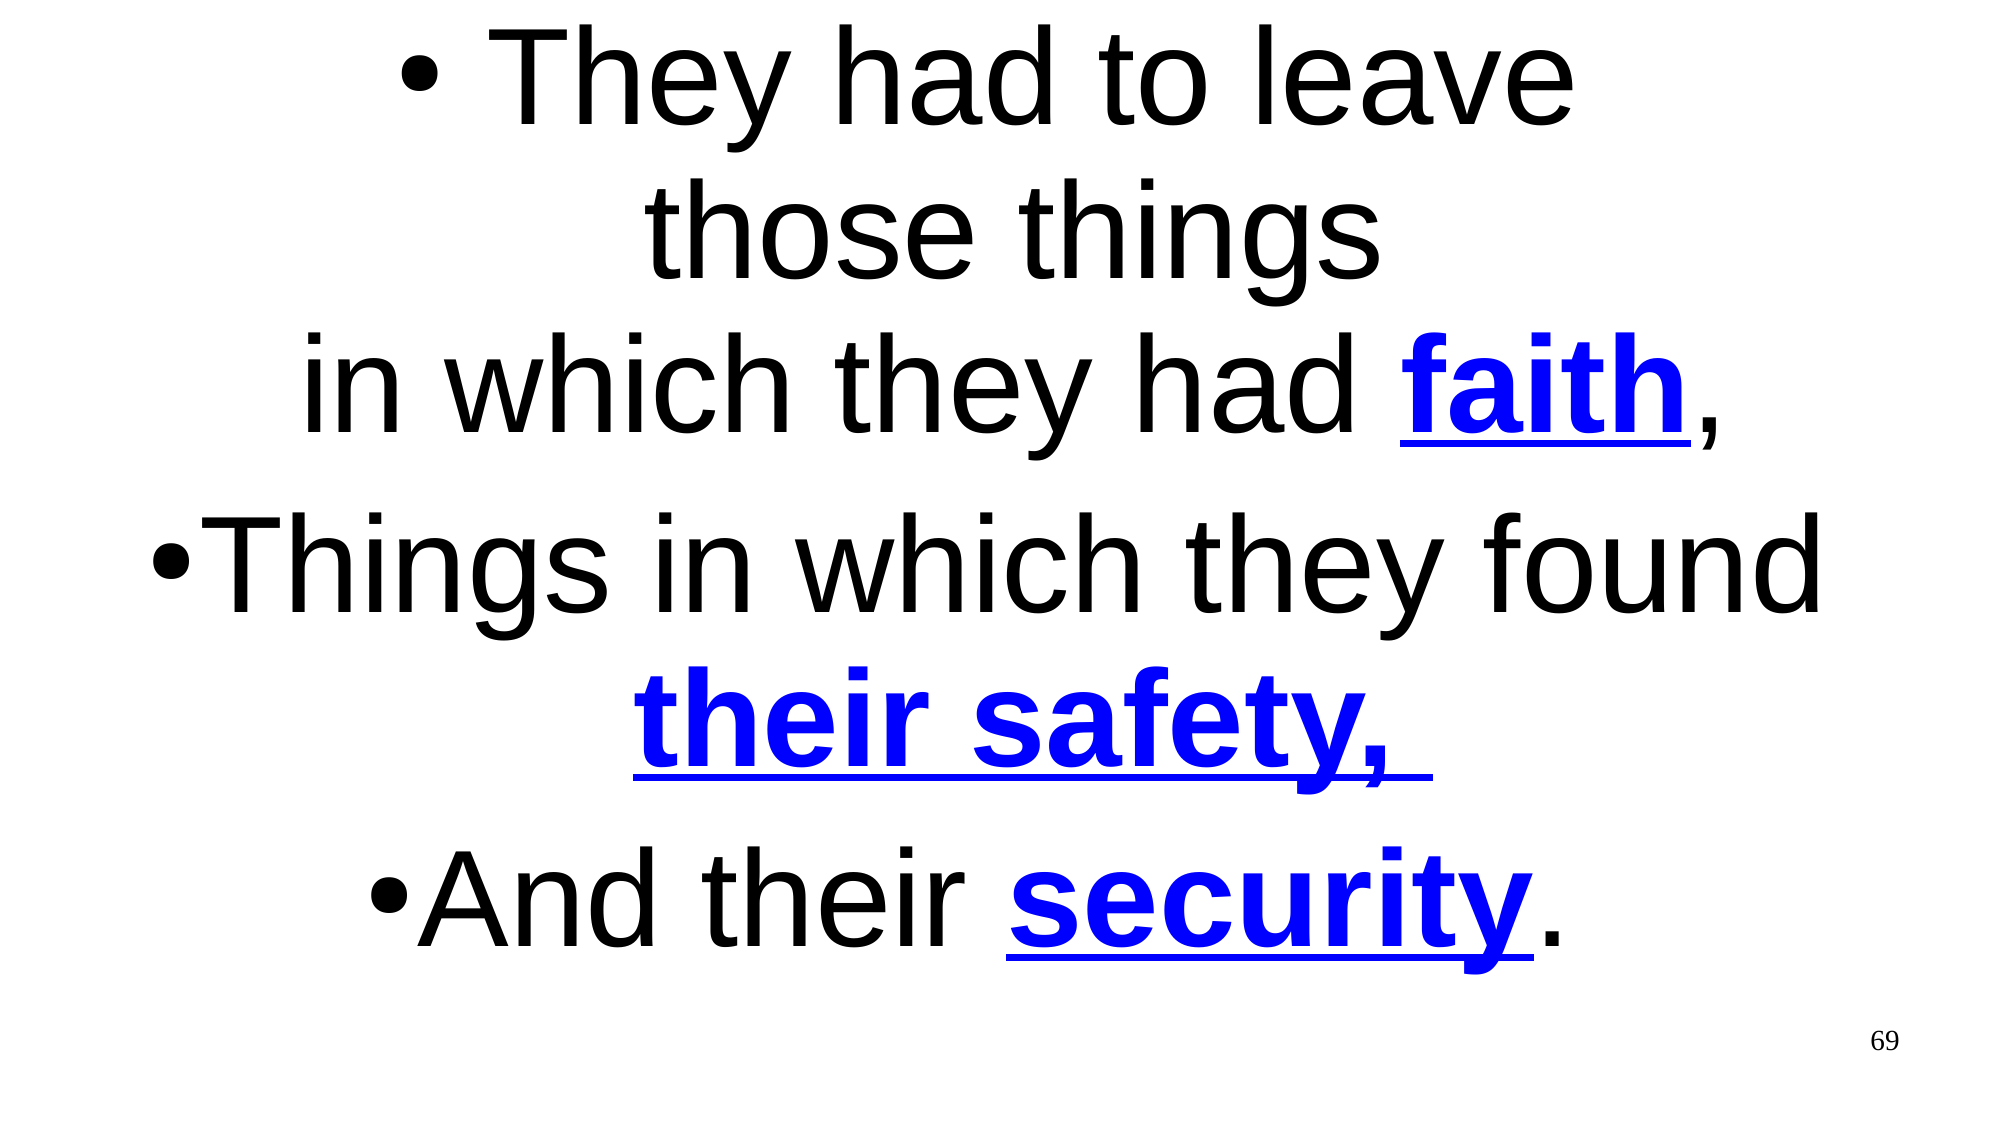

# They had to leave those things in which they had faith,
Things in which they found
their safety,
And their security.
69